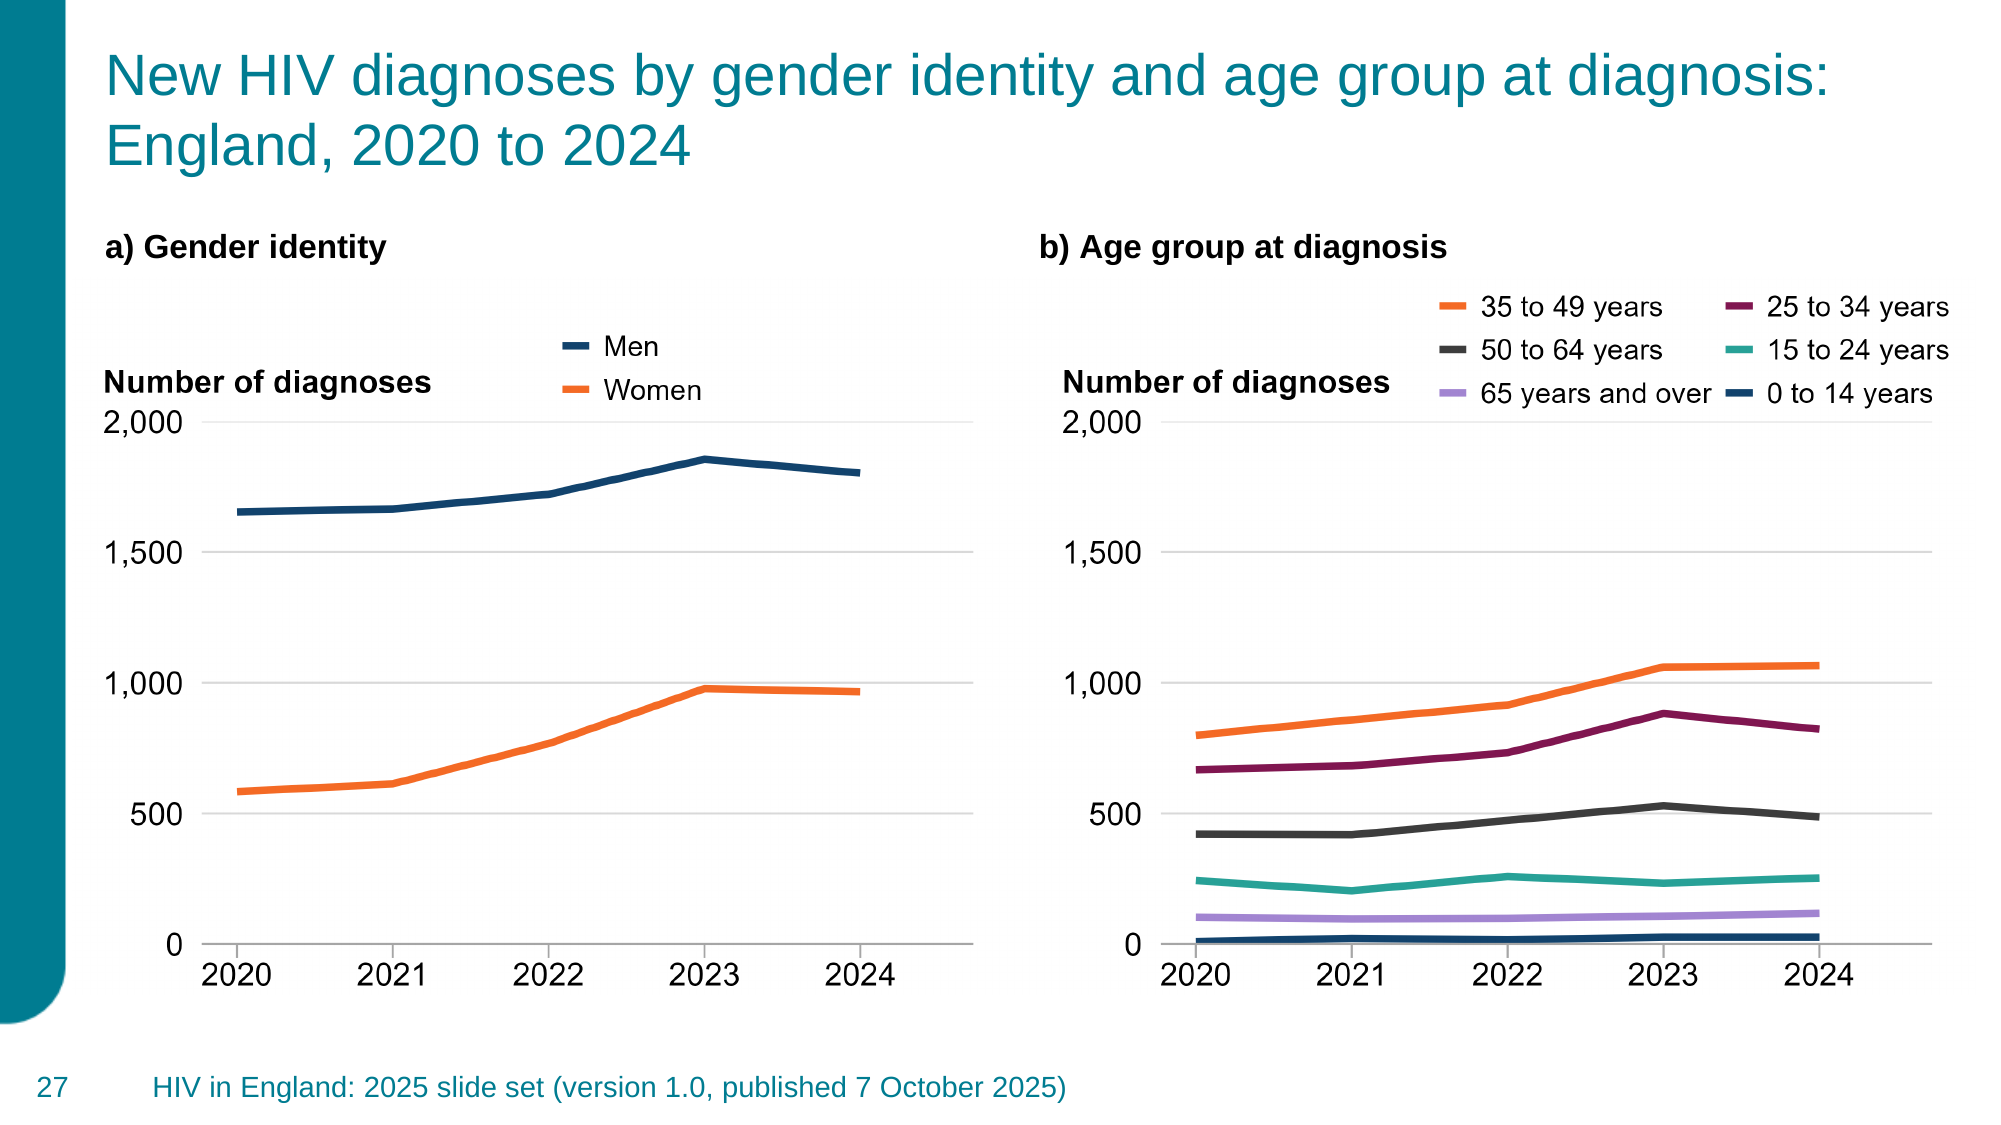

# New HIV diagnoses by gender identity and age group at diagnosis: England, 2020 to 2024
a) Gender identity
b) Age group at diagnosis
27
HIV in England: 2025 slide set (version 1.0, published 7 October 2025)